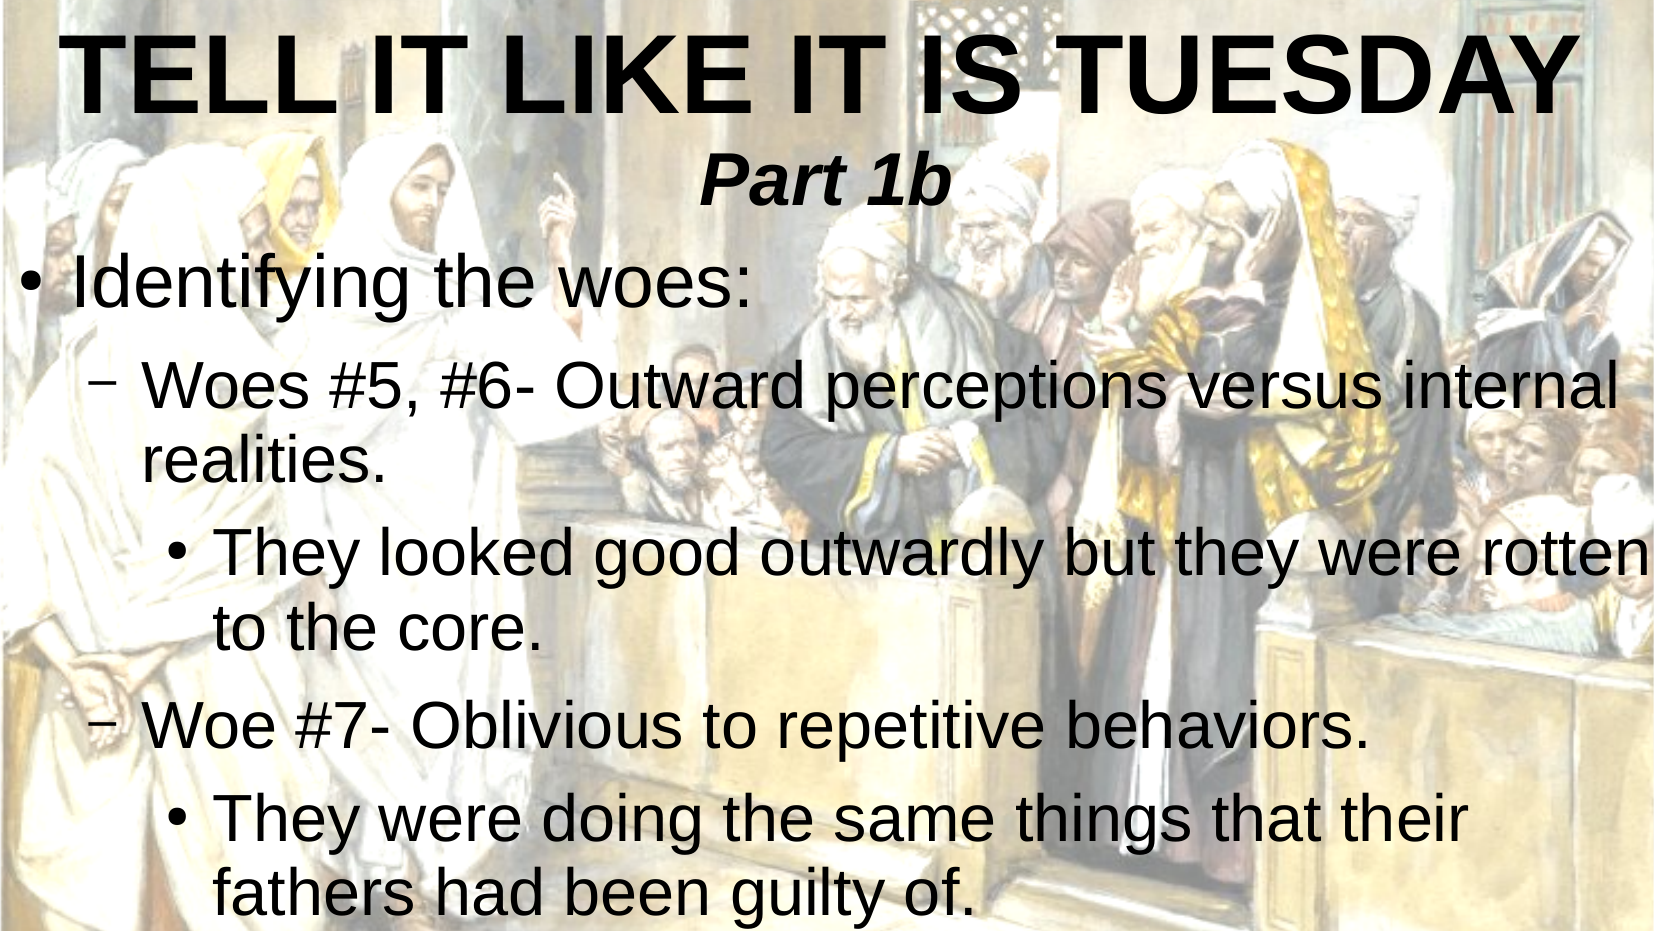

TELL IT LIKE IT IS TUESDAY
Part 1b
# Identifying the woes:
Woes #5, #6- Outward perceptions versus internal realities.
They looked good outwardly but they were rotten to the core.
Woe #7- Oblivious to repetitive behaviors.
They were doing the same things that their fathers had been guilty of.